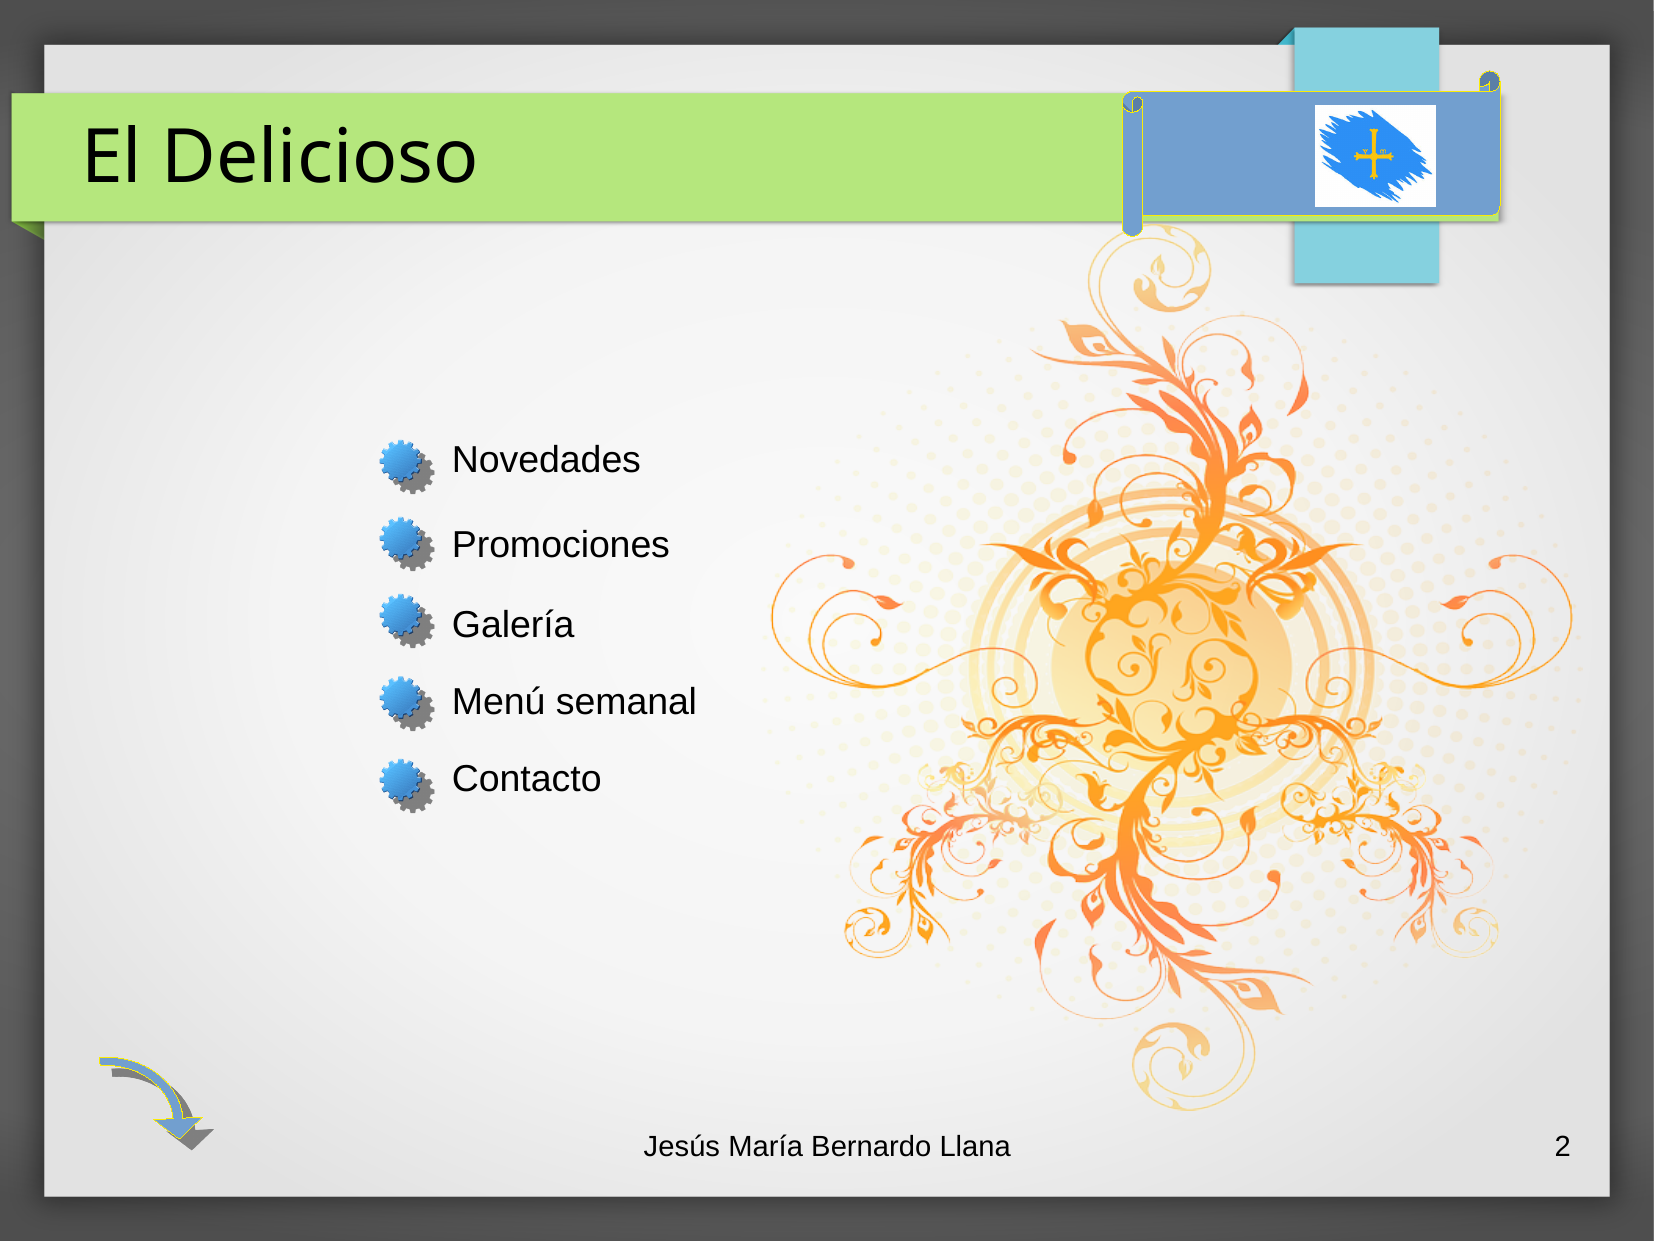

# El Delicioso
Novedades
Promociones
Galería
Menú semanal
Contacto
Jesús María Bernardo Llana
2